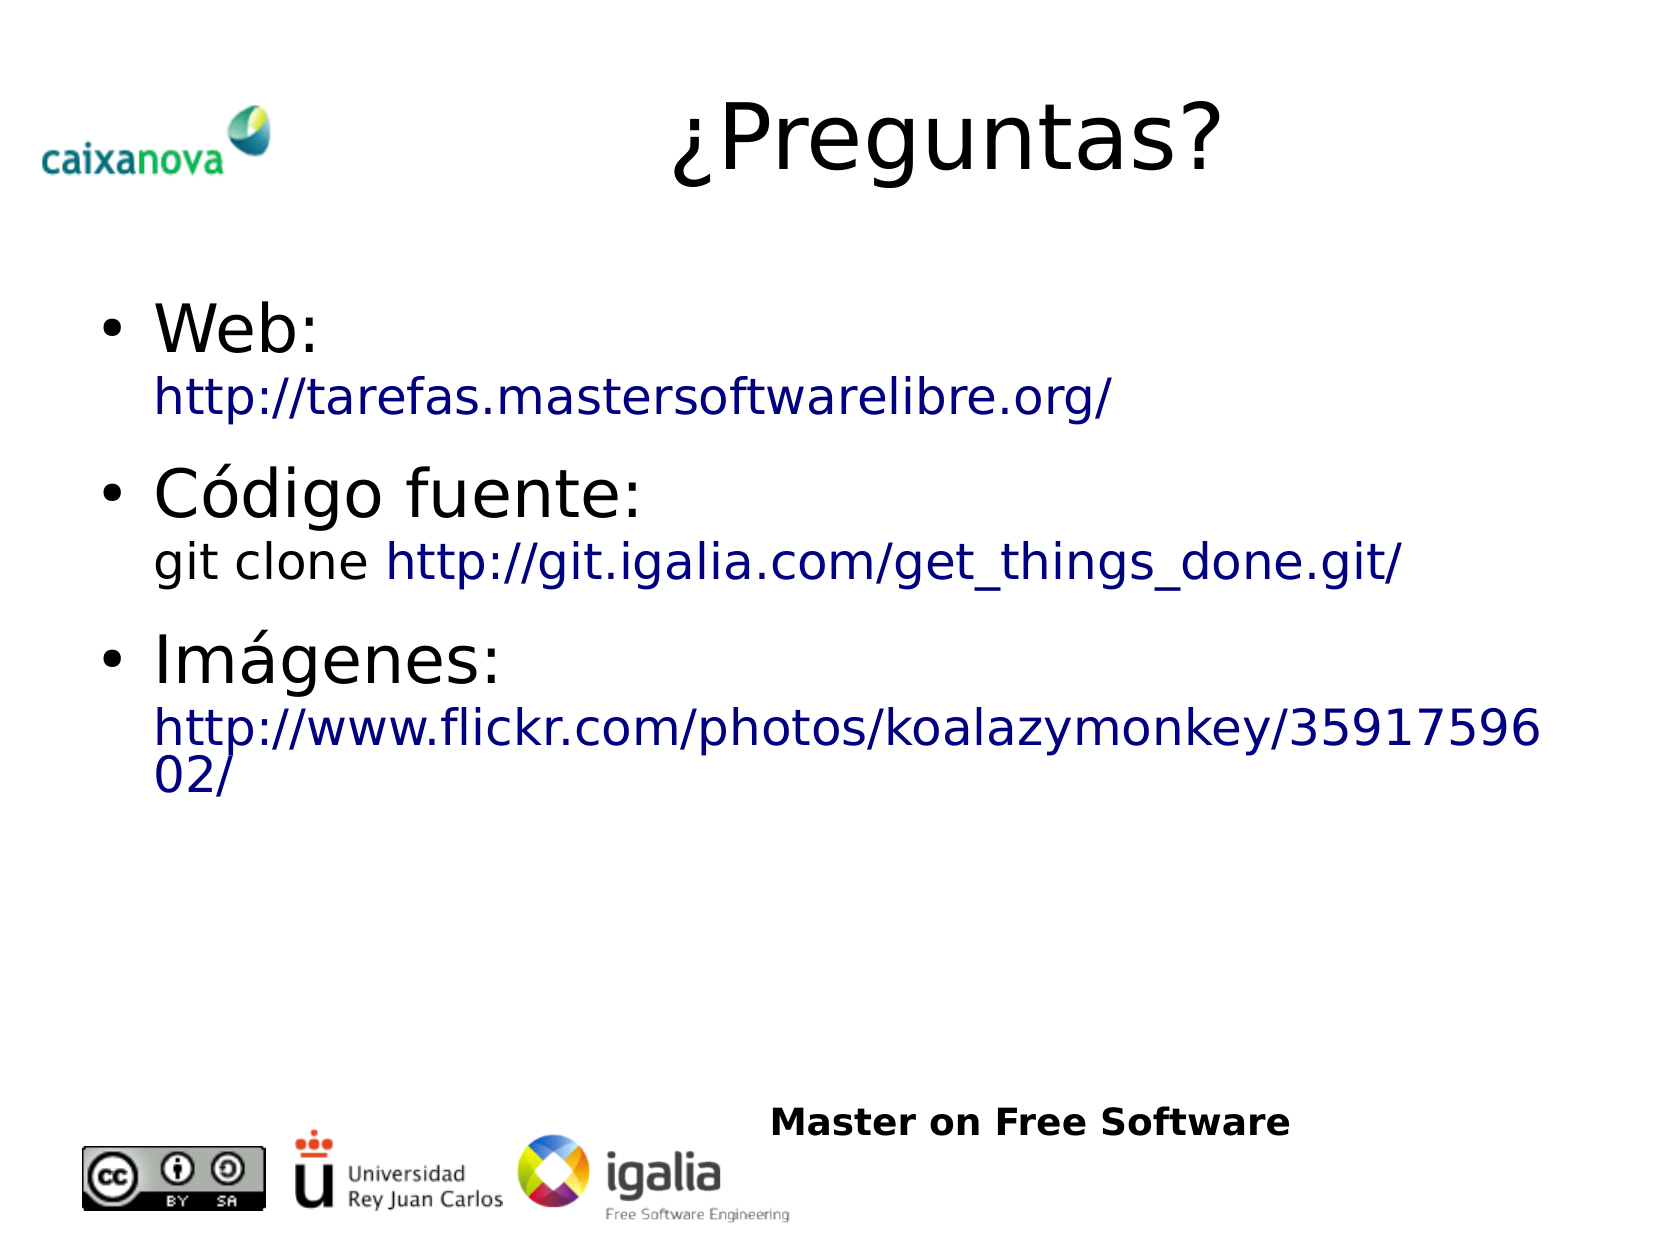

# ¿Preguntas?
Web:
http://tarefas.mastersoftwarelibre.org/
Código fuente:
git clone http://git.igalia.com/get_things_done.git/
Imágenes:
http://www.flickr.com/photos/koalazymonkey/3591759602/